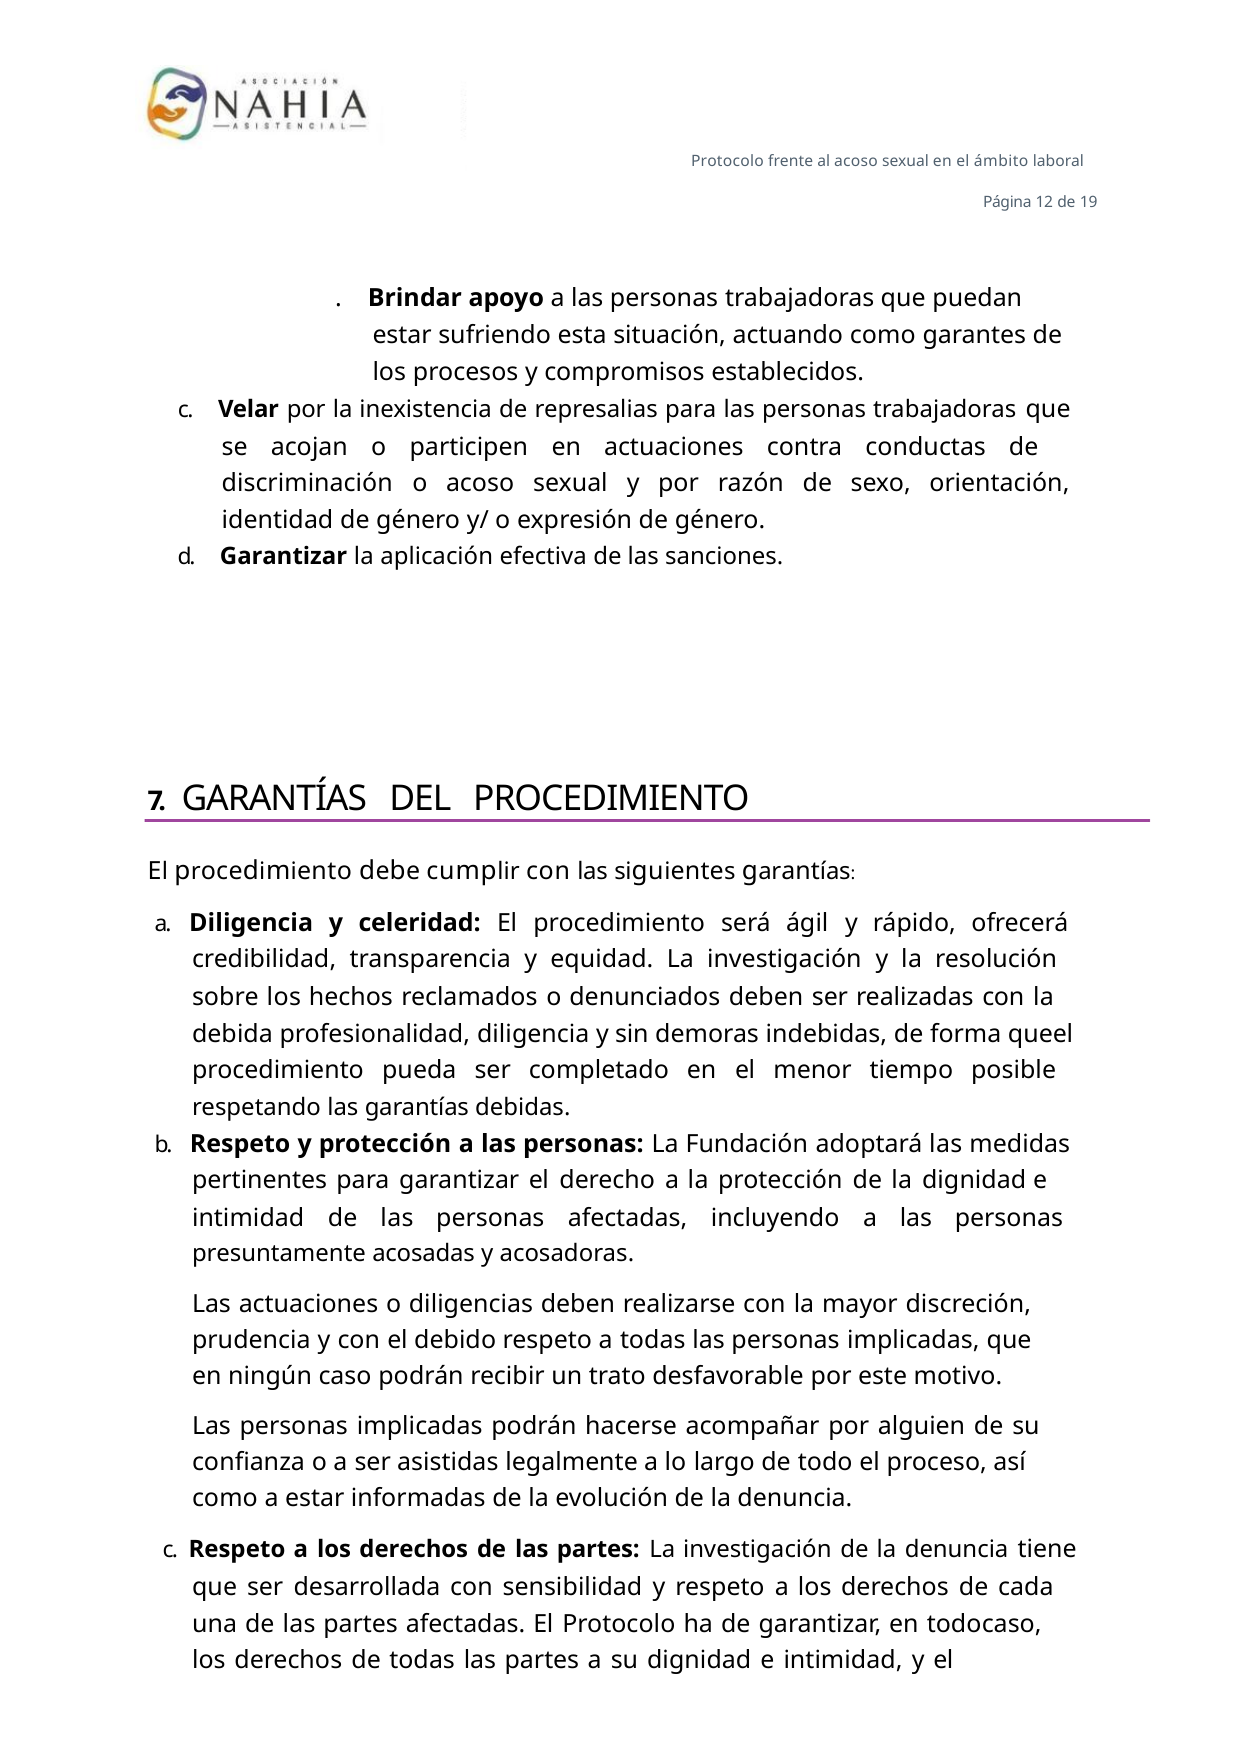

Protocolo frente al acoso sexual en el ámbito laboral
Página 12 de 19
. Brindar apoyo a las personas trabajadoras que puedan
estar sufriendo esta situación, actuando como garantes de
los procesos y compromisos establecidos.
c. Velar por la inexistencia de represalias para las personas trabajadoras que
se acojan o participen en actuaciones contra conductas de
discriminación o acoso sexual y por razón de sexo, orientación,
identidad de género y/ o expresión de género.
d. Garantizar la aplicación efectiva de las sanciones.
7. GARANTÍAS DEL PROCEDIMIENTO
El procedimiento debe cumplir con las siguientes garantías:
a. Diligencia y celeridad: El procedimiento será ágil y rápido, ofrecerá
credibilidad, transparencia y equidad. La investigación y la resolución
sobre los hechos reclamados o denunciados deben ser realizadas con la
debida profesionalidad, diligencia y sin demoras indebidas, de forma queel
procedimiento pueda ser completado en el menor tiempo posible
respetando las garantías debidas.
b. Respeto y protección a las personas: La Fundación adoptará las medidas
pertinentes para garantizar el derecho a la protección de la dignidad e
intimidad de las personas afectadas, incluyendo a las personas
presuntamente acosadas y acosadoras.
Las actuaciones o diligencias deben realizarse con la mayor discreción,
prudencia y con el debido respeto a todas las personas implicadas, que
en ningún caso podrán recibir un trato desfavorable por este motivo.
Las personas implicadas podrán hacerse acompañar por alguien de su
confianza o a ser asistidas legalmente a lo largo de todo el proceso, así
como a estar informadas de la evolución de la denuncia.
c. Respeto a los derechos de las partes: La investigación de la denuncia tiene
que ser desarrollada con sensibilidad y respeto a los derechos de cada
una de las partes afectadas. El Protocolo ha de garantizar, en todocaso,
los derechos de todas las partes a su dignidad e intimidad, y el